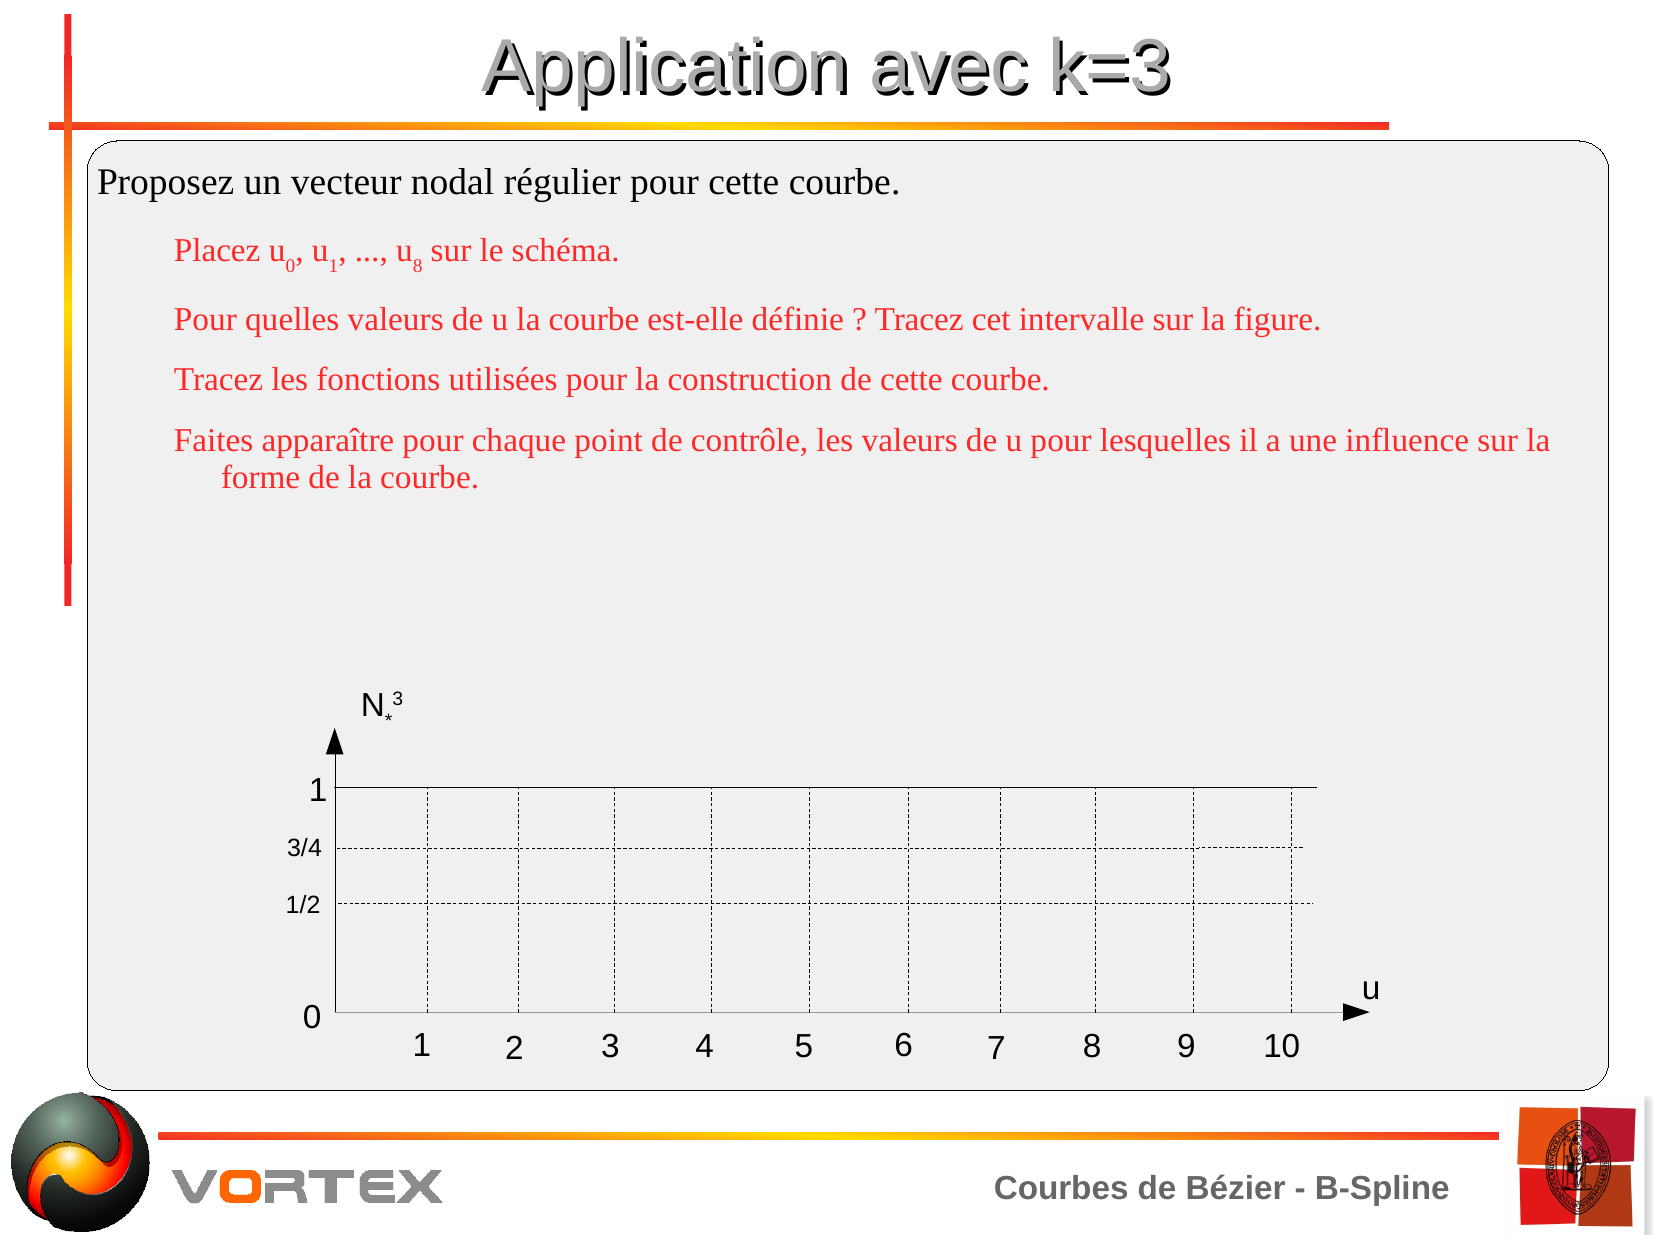

# Application avec k=3
Proposez un vecteur nodal régulier pour cette courbe.
Placez u0, u1, ..., u8 sur le schéma.
Pour quelles valeurs de u la courbe est-elle définie ? Tracez cet intervalle sur la figure.
Tracez les fonctions utilisées pour la construction de cette courbe.
Faites apparaître pour chaque point de contrôle, les valeurs de u pour lesquelles il a une influence sur la forme de la courbe.
N*3
1
u
0
1
6
3
4
5
8
9
10
2
7
3/4
1/2